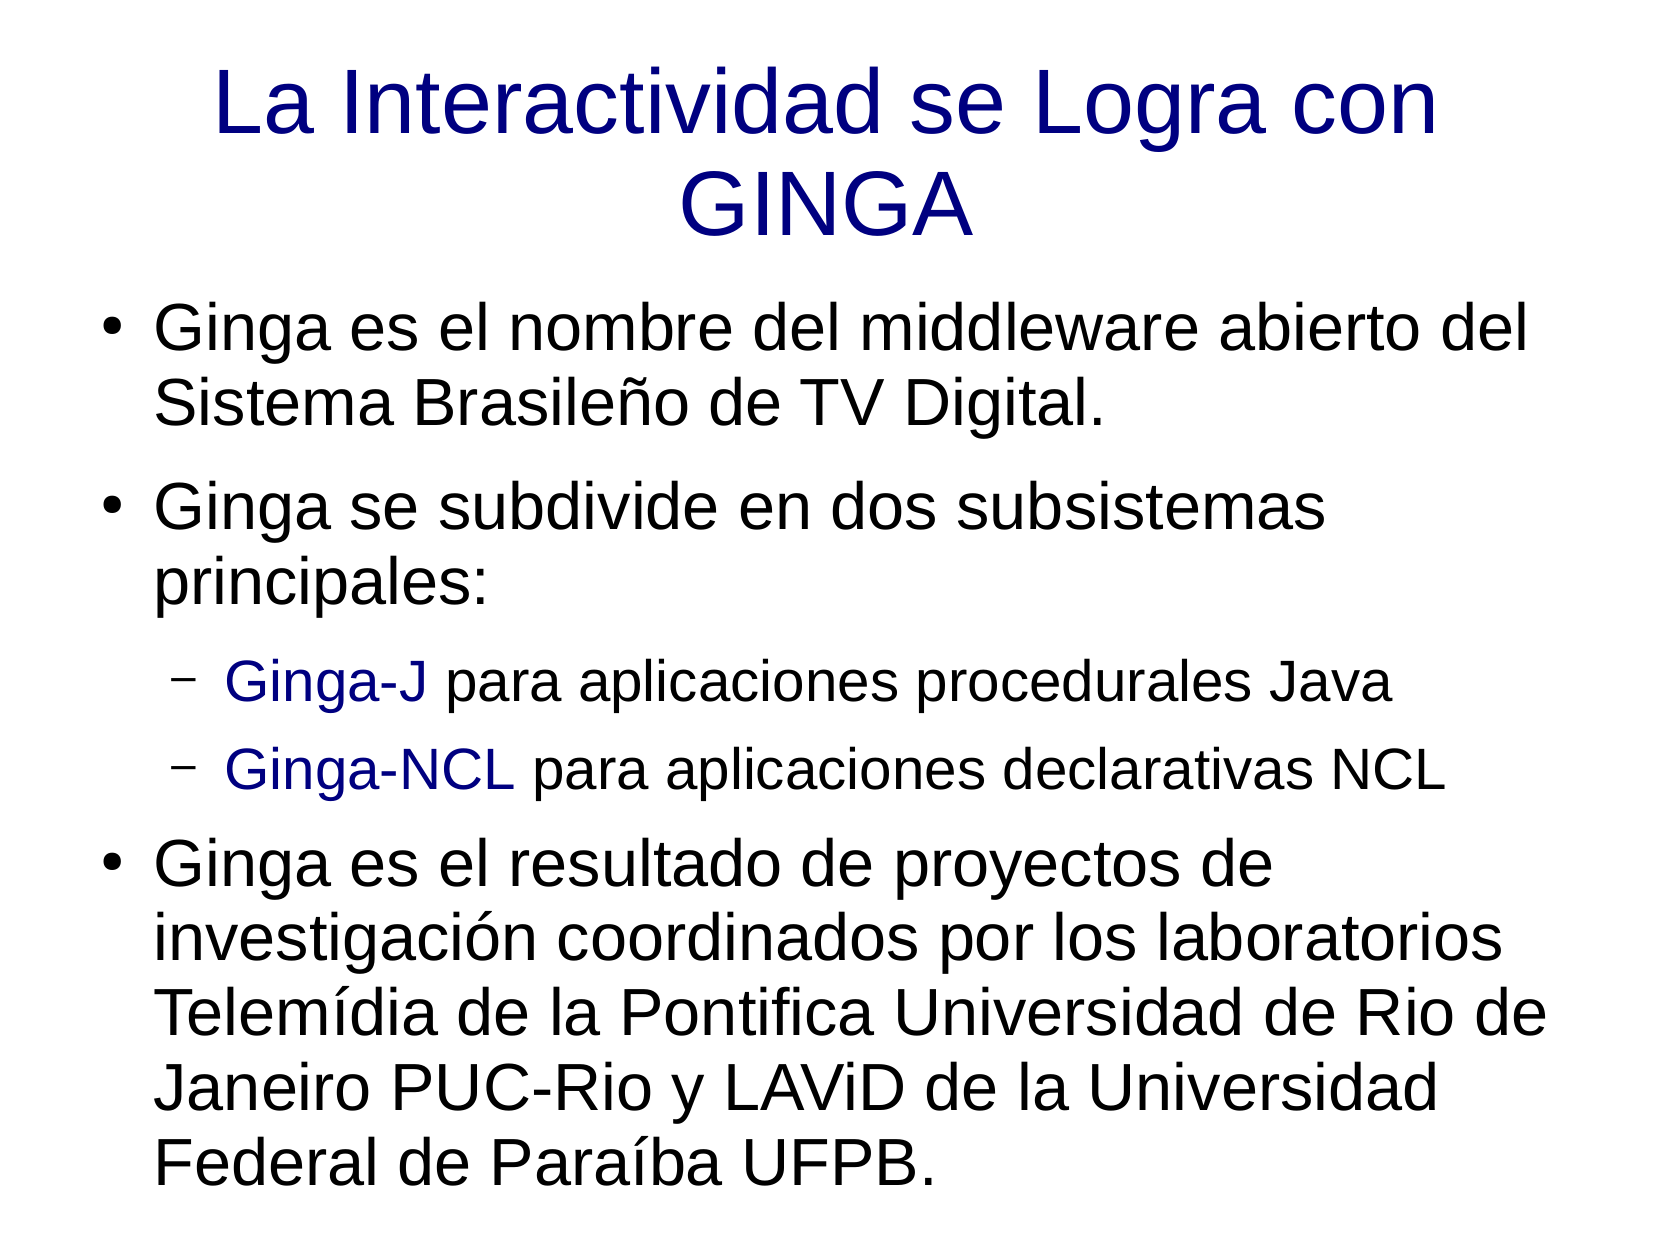

# La Interactividad se Logra con GINGA
Ginga es el nombre del middleware abierto del Sistema Brasileño de TV Digital.
Ginga se subdivide en dos subsistemas principales:
Ginga-J para aplicaciones procedurales Java
Ginga-NCL para aplicaciones declarativas NCL
Ginga es el resultado de proyectos de investigación coordinados por los laboratorios Telemídia de la Pontifica Universidad de Rio de Janeiro PUC-Rio y LAViD de la Universidad Federal de Paraíba UFPB.